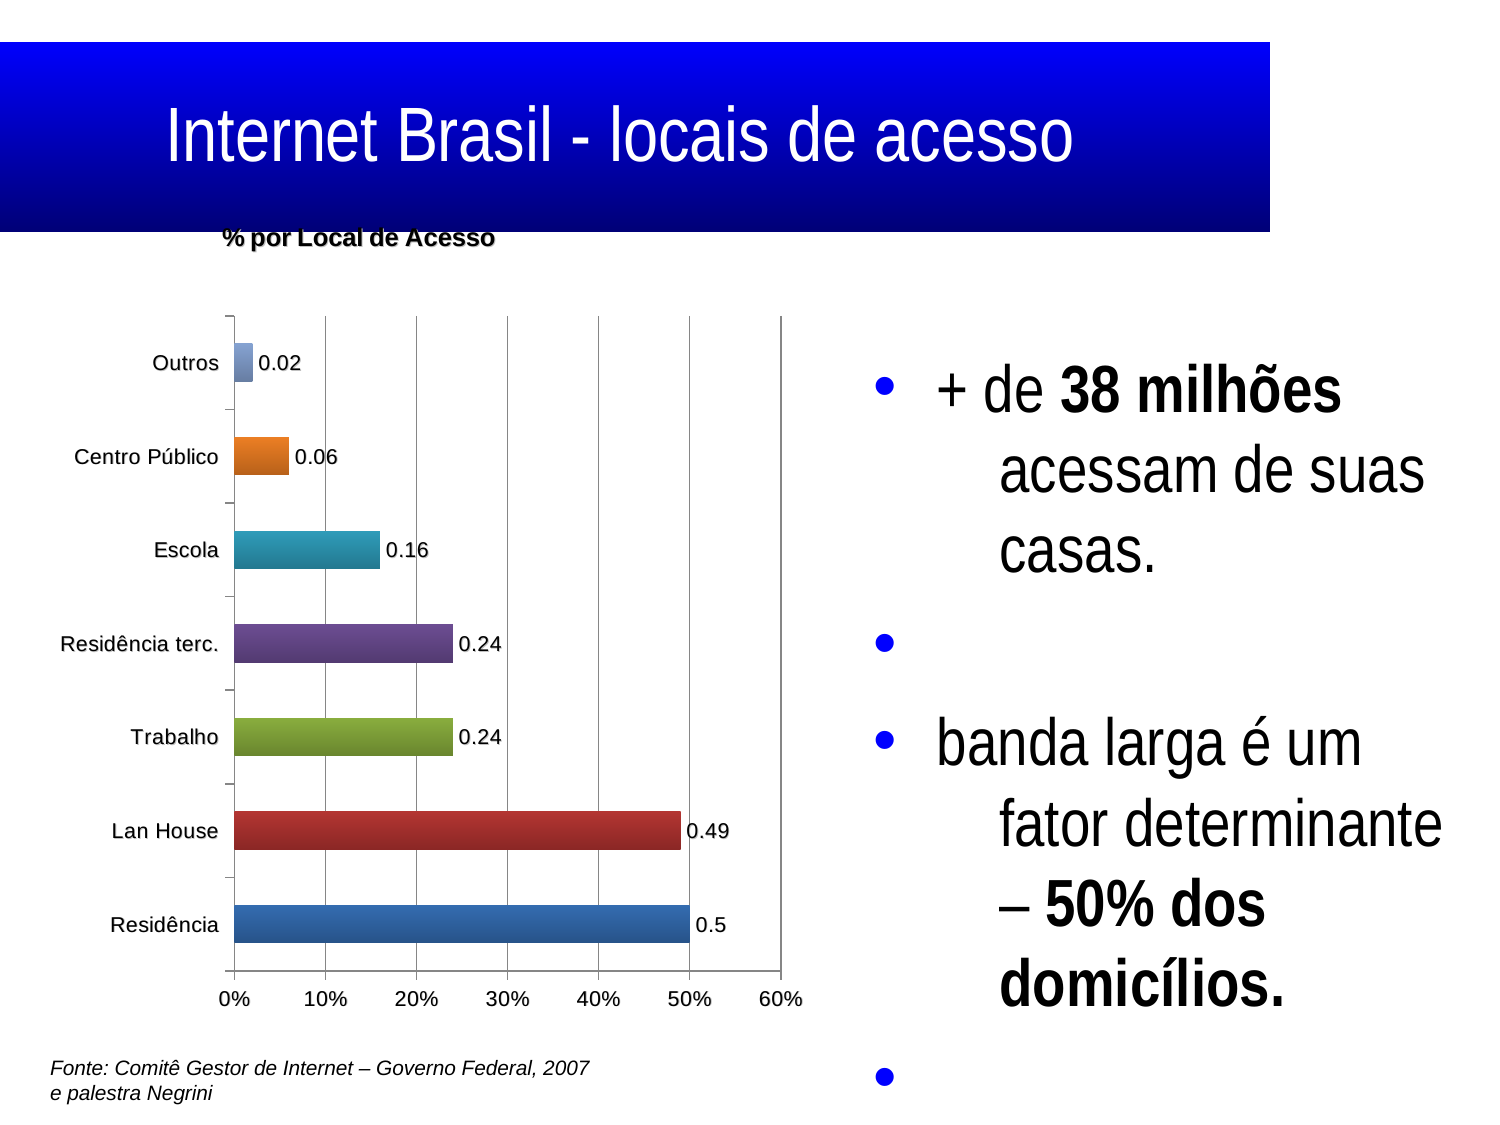

# Internet Brasil - locais de acesso
### Chart: % por Local de Acesso
| Category | Column1 |
|---|---|
| Residência | 0.5 |
| Lan House | 0.49 |
| Trabalho | 0.24 |
| Residência terc. | 0.24 |
| Escola | 0.16 |
| Centro Público | 0.06 |
| Outros | 0.02 |+ de 38 milhões acessam de suas casas.
banda larga é um fator determinante – 50% dos domicílios.
Fonte: Comitê Gestor de Internet – Governo Federal, 2007
e palestra Negrini